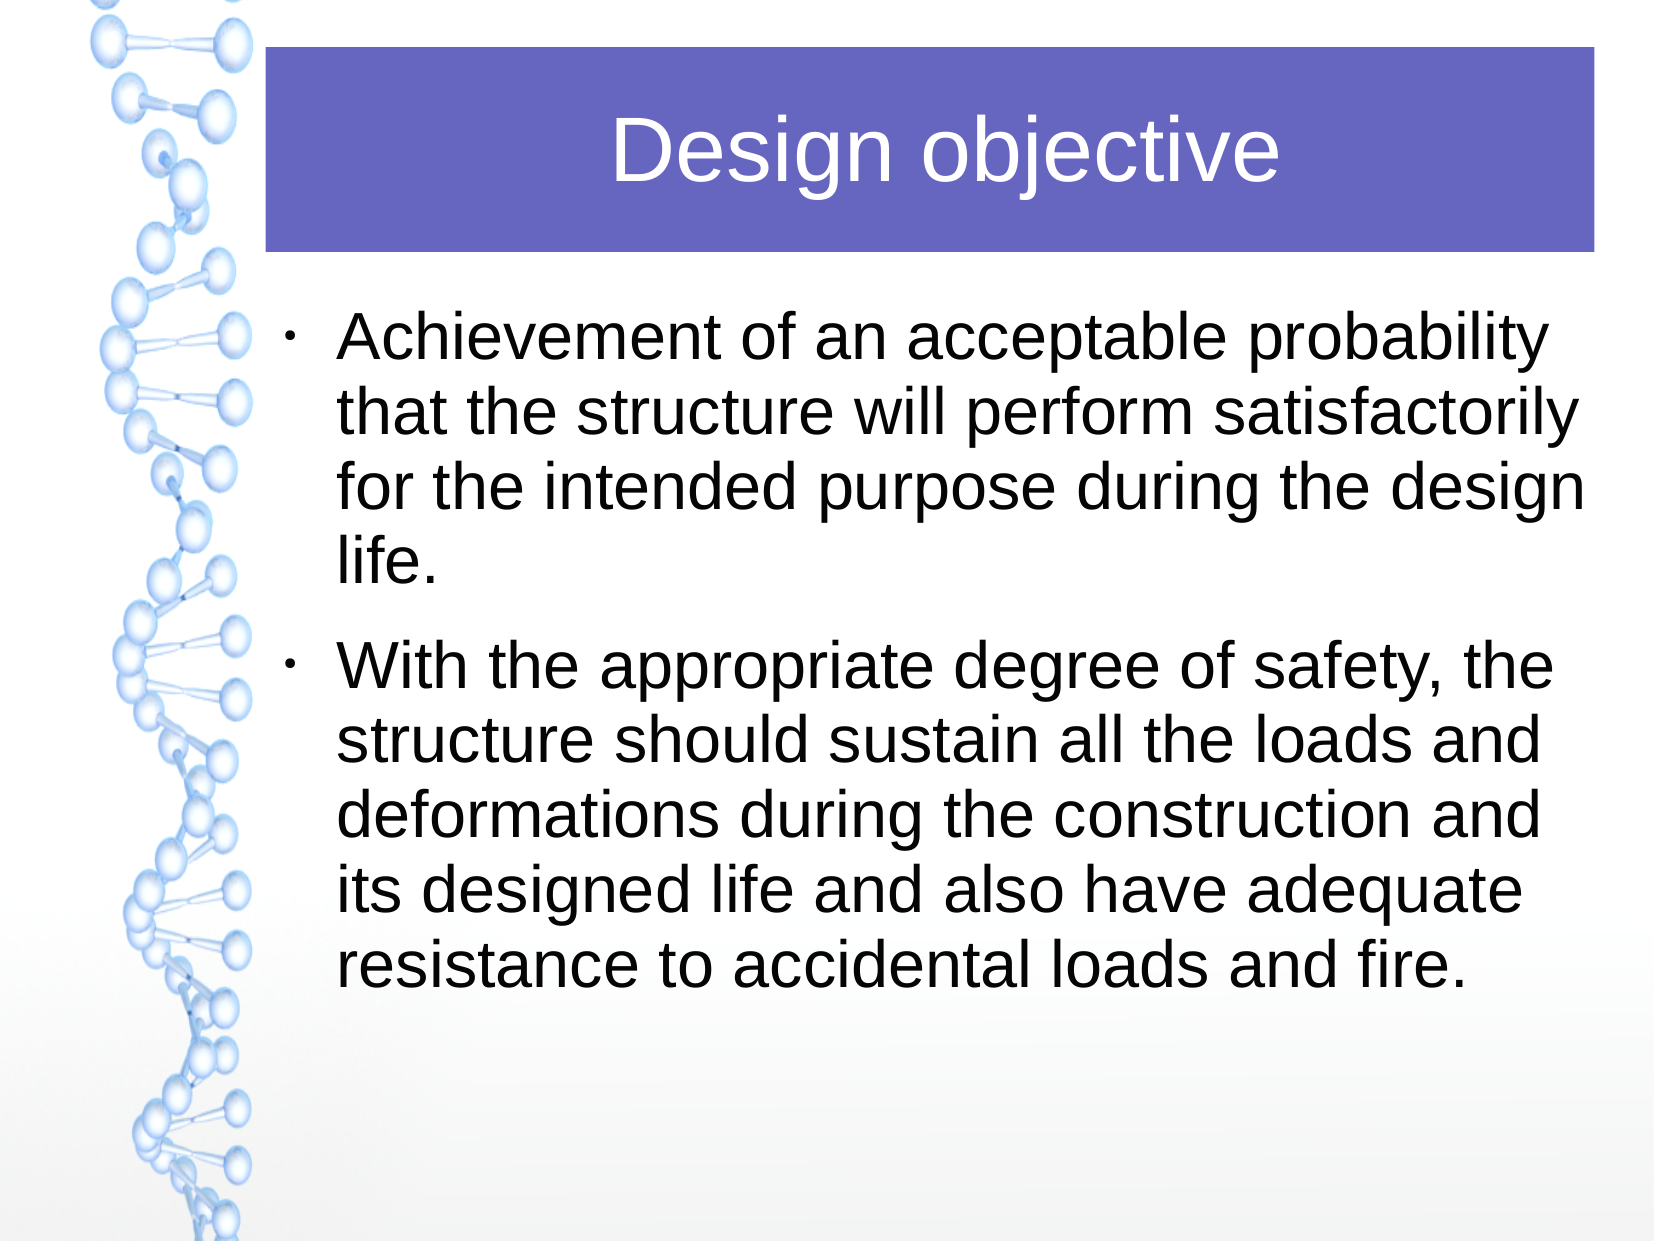

# Design objective
Achievement of an acceptable probability that the structure will perform satisfactorily for the intended purpose during the design life.
With the appropriate degree of safety, the structure should sustain all the loads and deformations during the construction and its designed life and also have adequate resistance to accidental loads and fire.